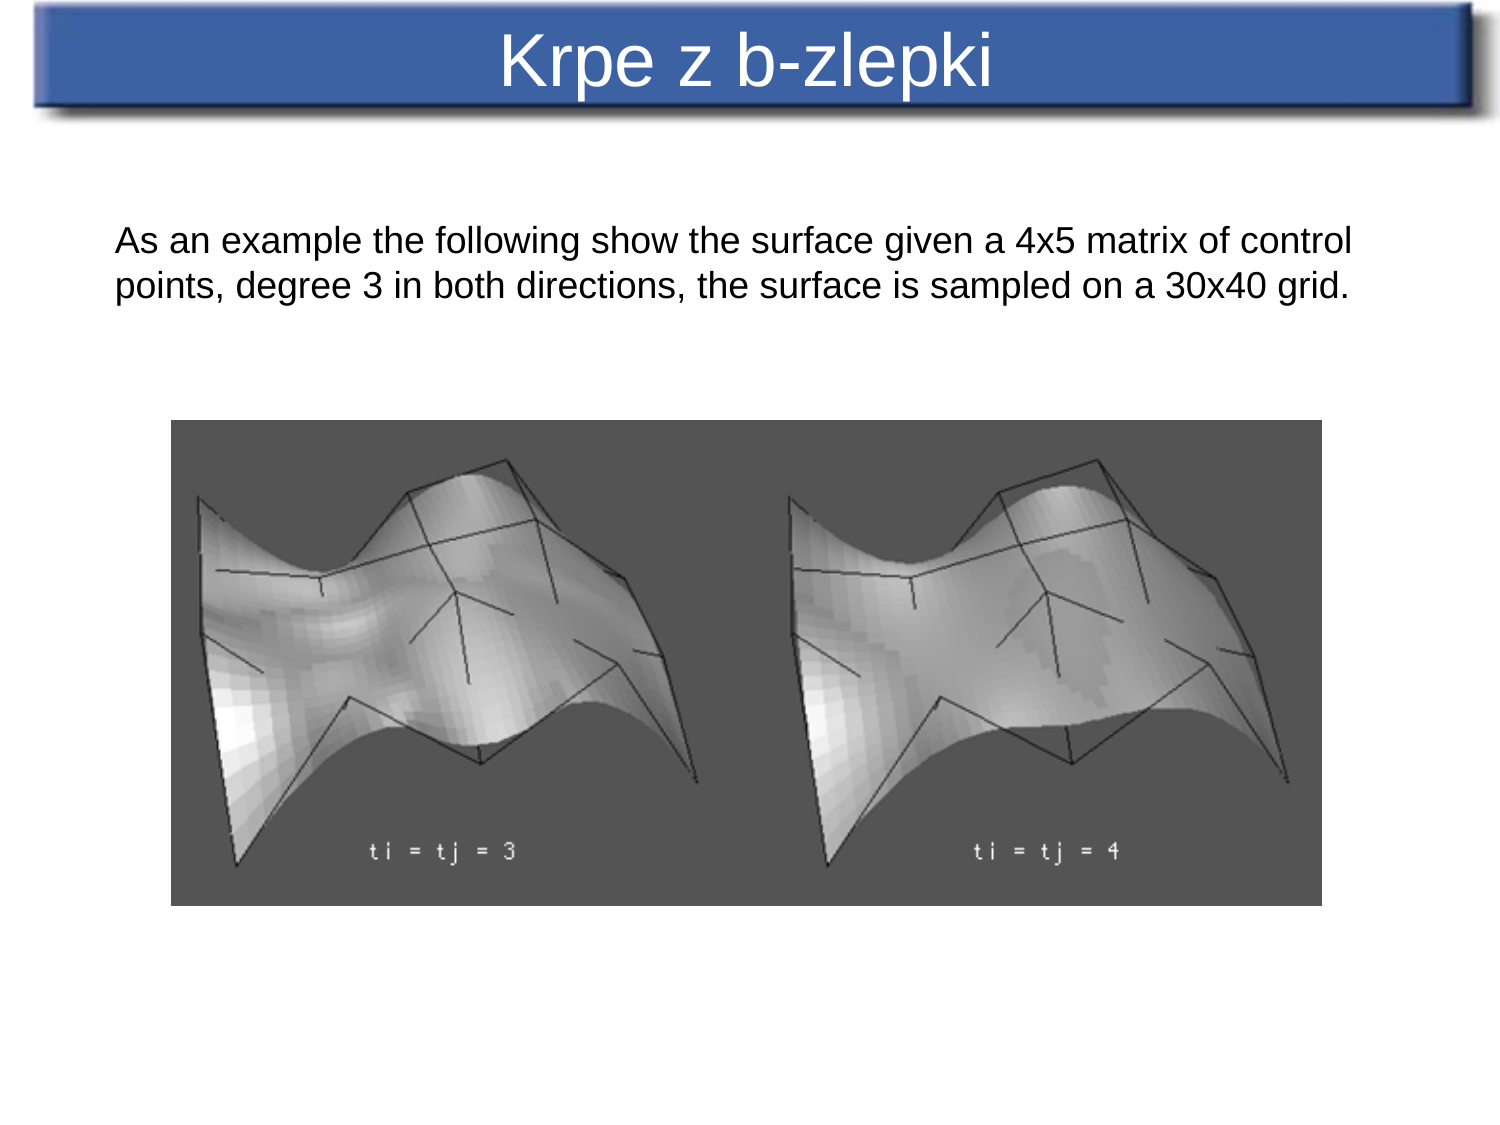

# Krpe z b-zlepki
As an example the following show the surface given a 4x5 matrix of control points, degree 3 in both directions, the surface is sampled on a 30x40 grid.